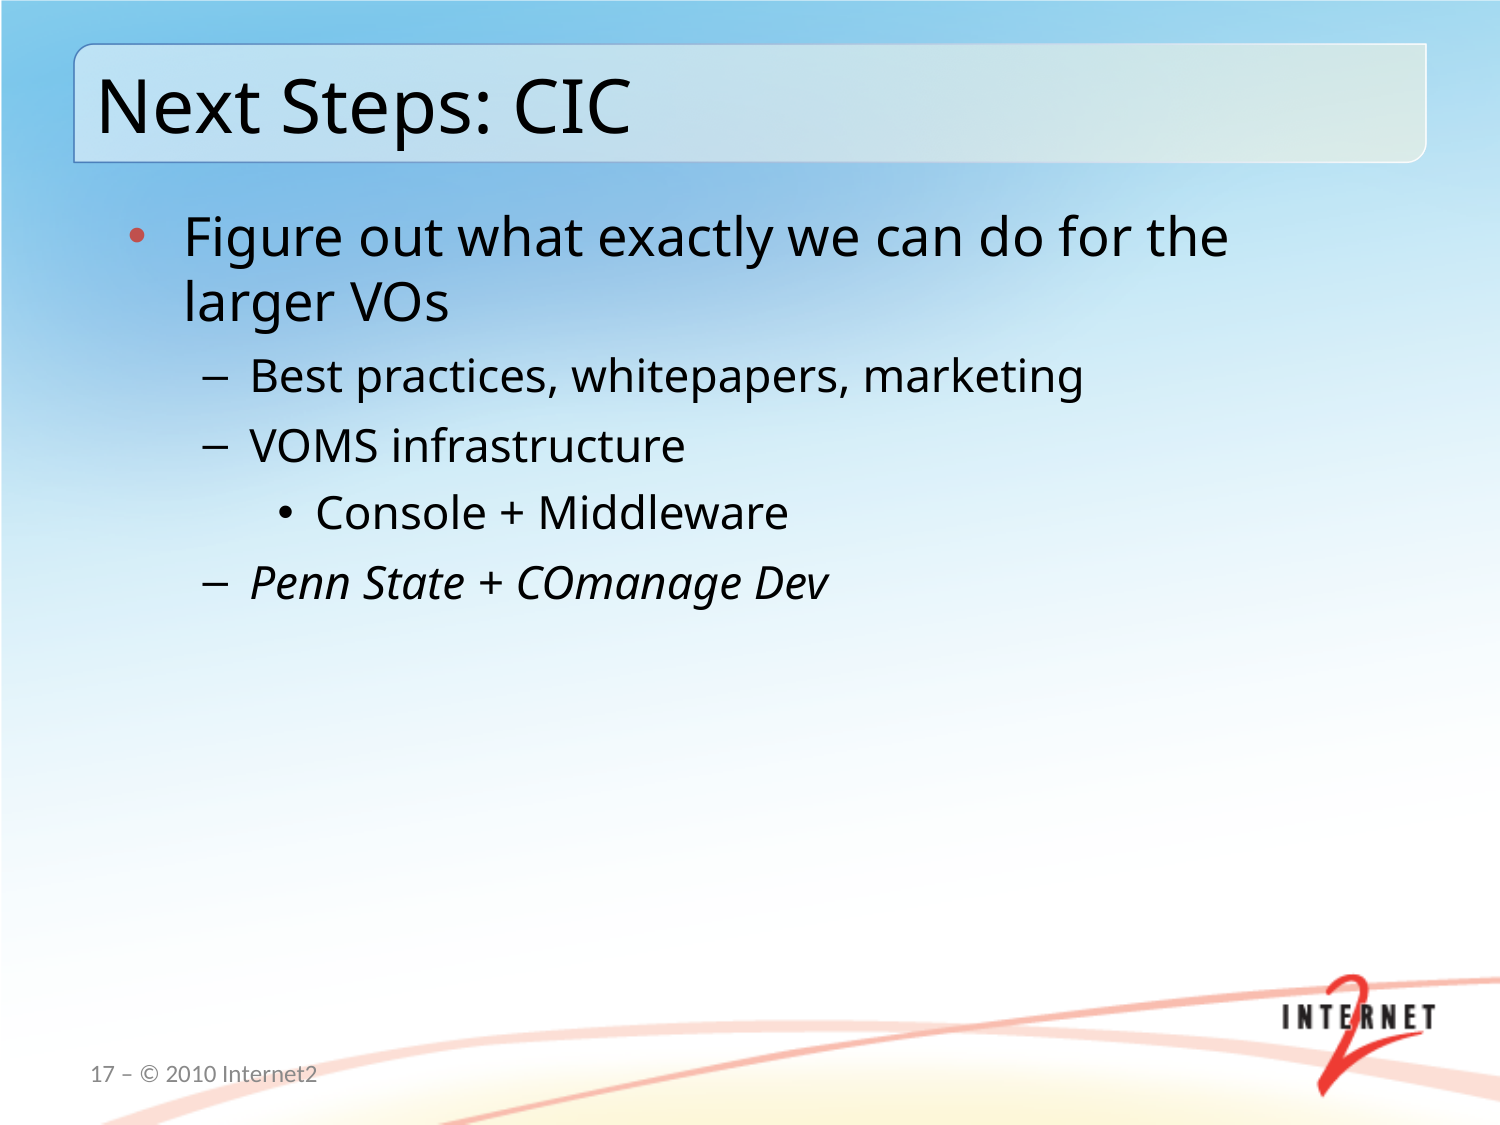

Next Steps: CIC
# Figure out what exactly we can do for the larger VOs
Best practices, whitepapers, marketing
VOMS infrastructure
Console + Middleware
Penn State + COmanage Dev
 – © 2010 Internet2